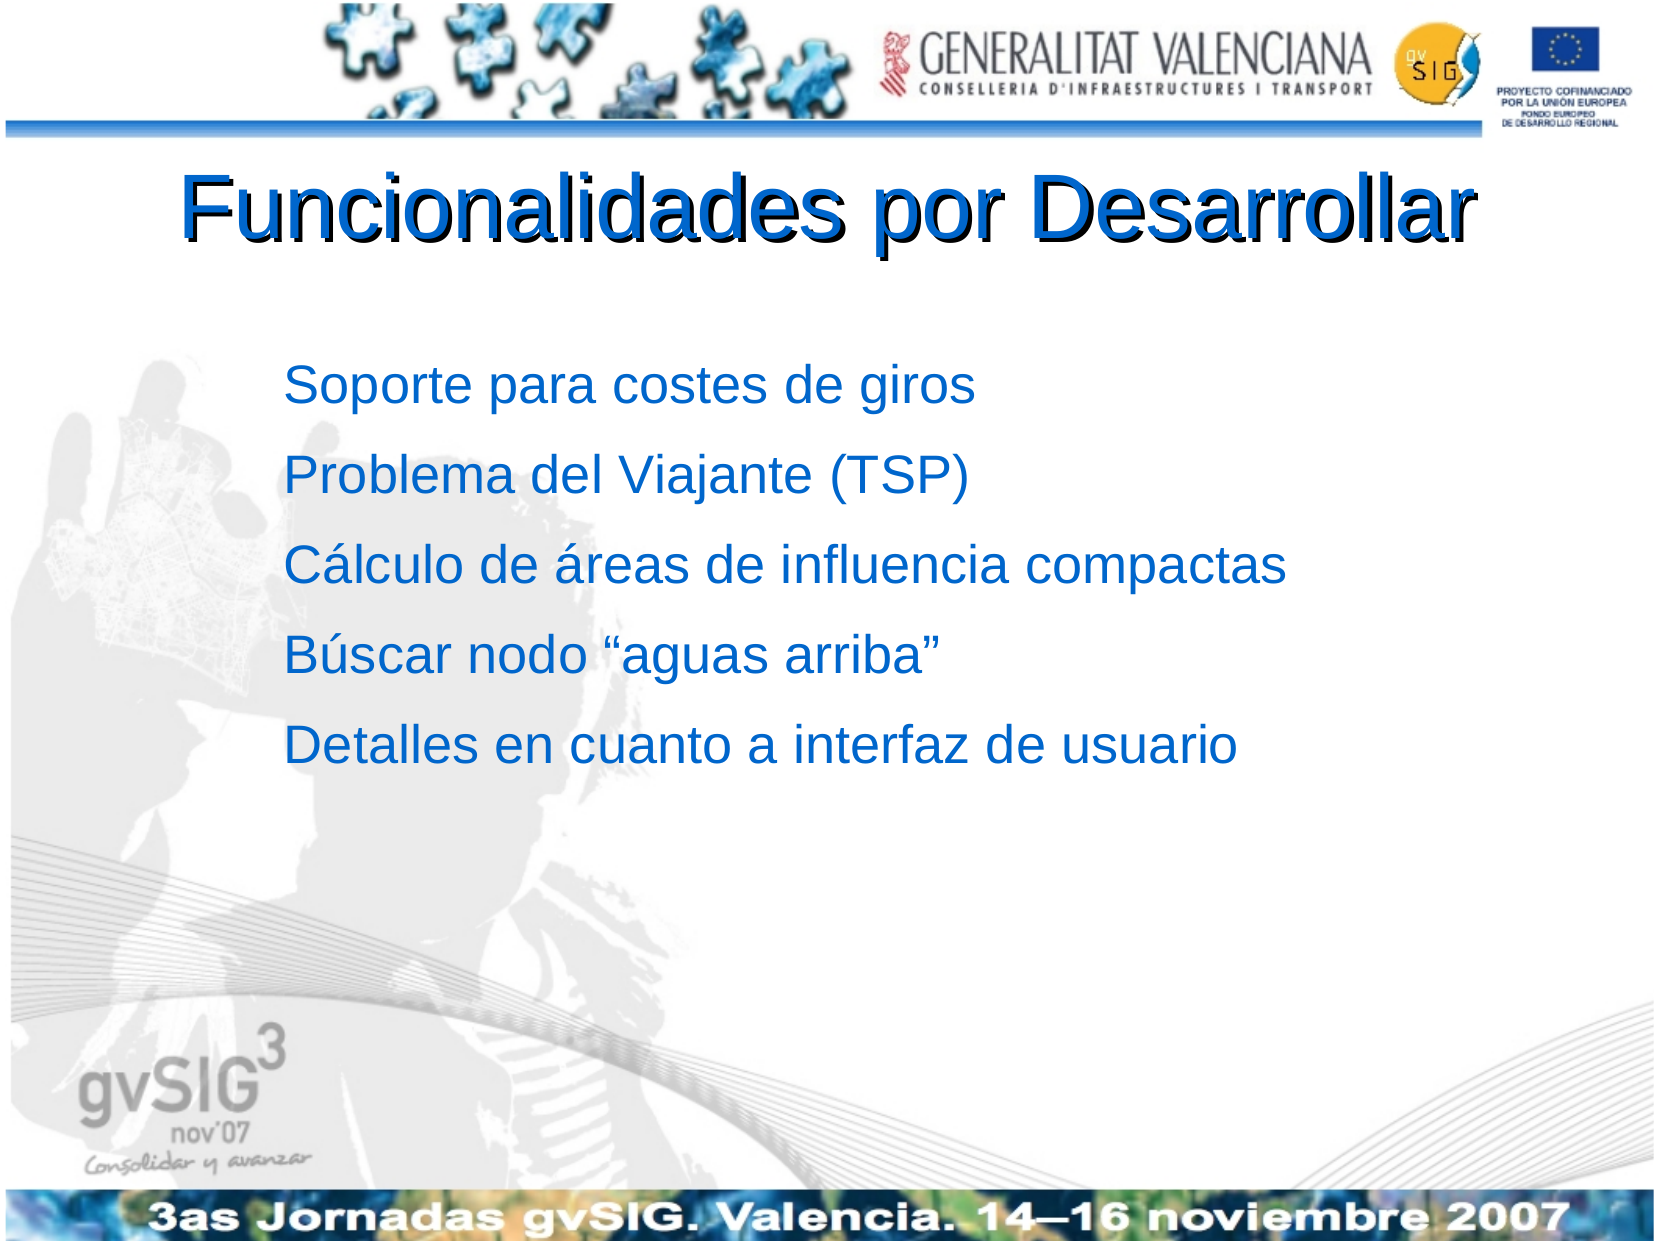

# Funcionalidades por Desarrollar
Soporte para costes de giros
Problema del Viajante (TSP)
Cálculo de áreas de influencia compactas
Búscar nodo “aguas arriba”
Detalles en cuanto a interfaz de usuario